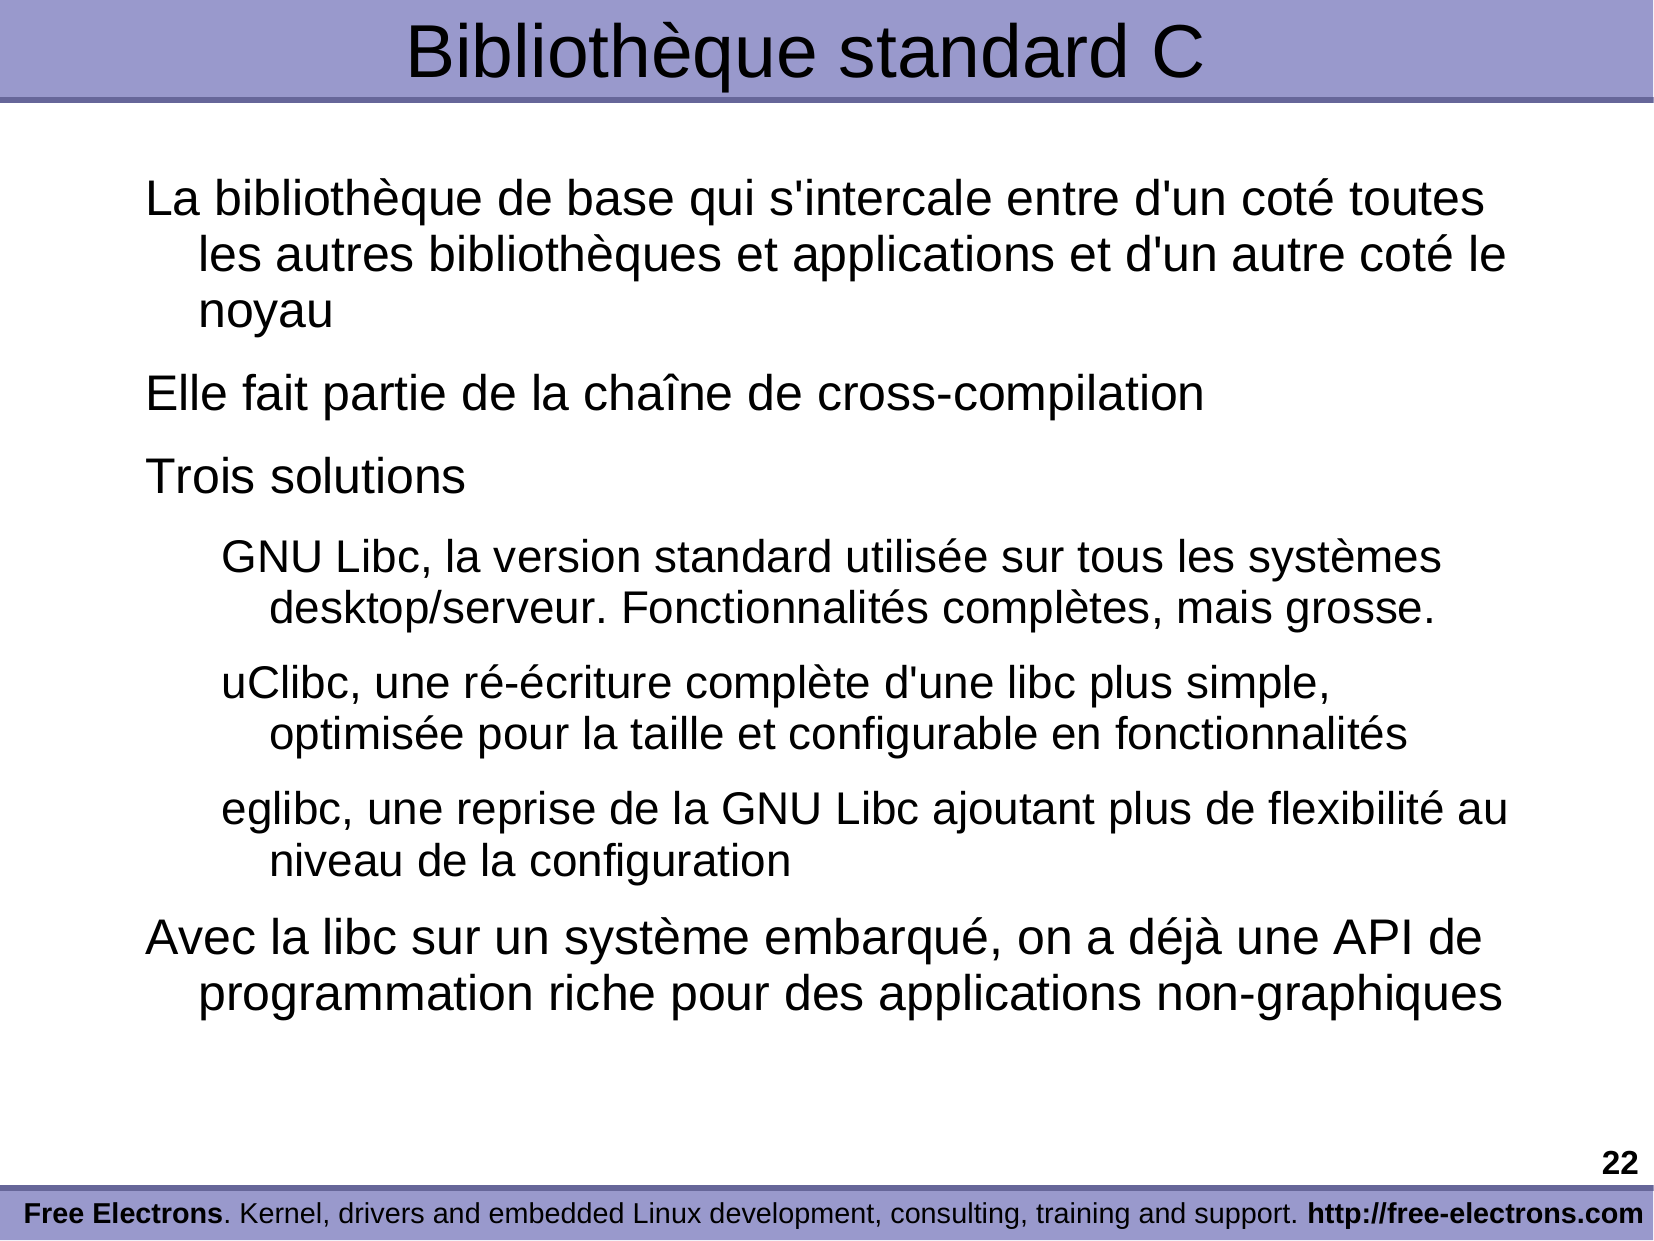

# Bibliothèque standard C
La bibliothèque de base qui s'intercale entre d'un coté toutes les autres bibliothèques et applications et d'un autre coté le noyau
Elle fait partie de la chaîne de cross-compilation
Trois solutions
GNU Libc, la version standard utilisée sur tous les systèmes desktop/serveur. Fonctionnalités complètes, mais grosse.
uClibc, une ré-écriture complète d'une libc plus simple, optimisée pour la taille et configurable en fonctionnalités
eglibc, une reprise de la GNU Libc ajoutant plus de flexibilité au niveau de la configuration
Avec la libc sur un système embarqué, on a déjà une API de programmation riche pour des applications non-graphiques